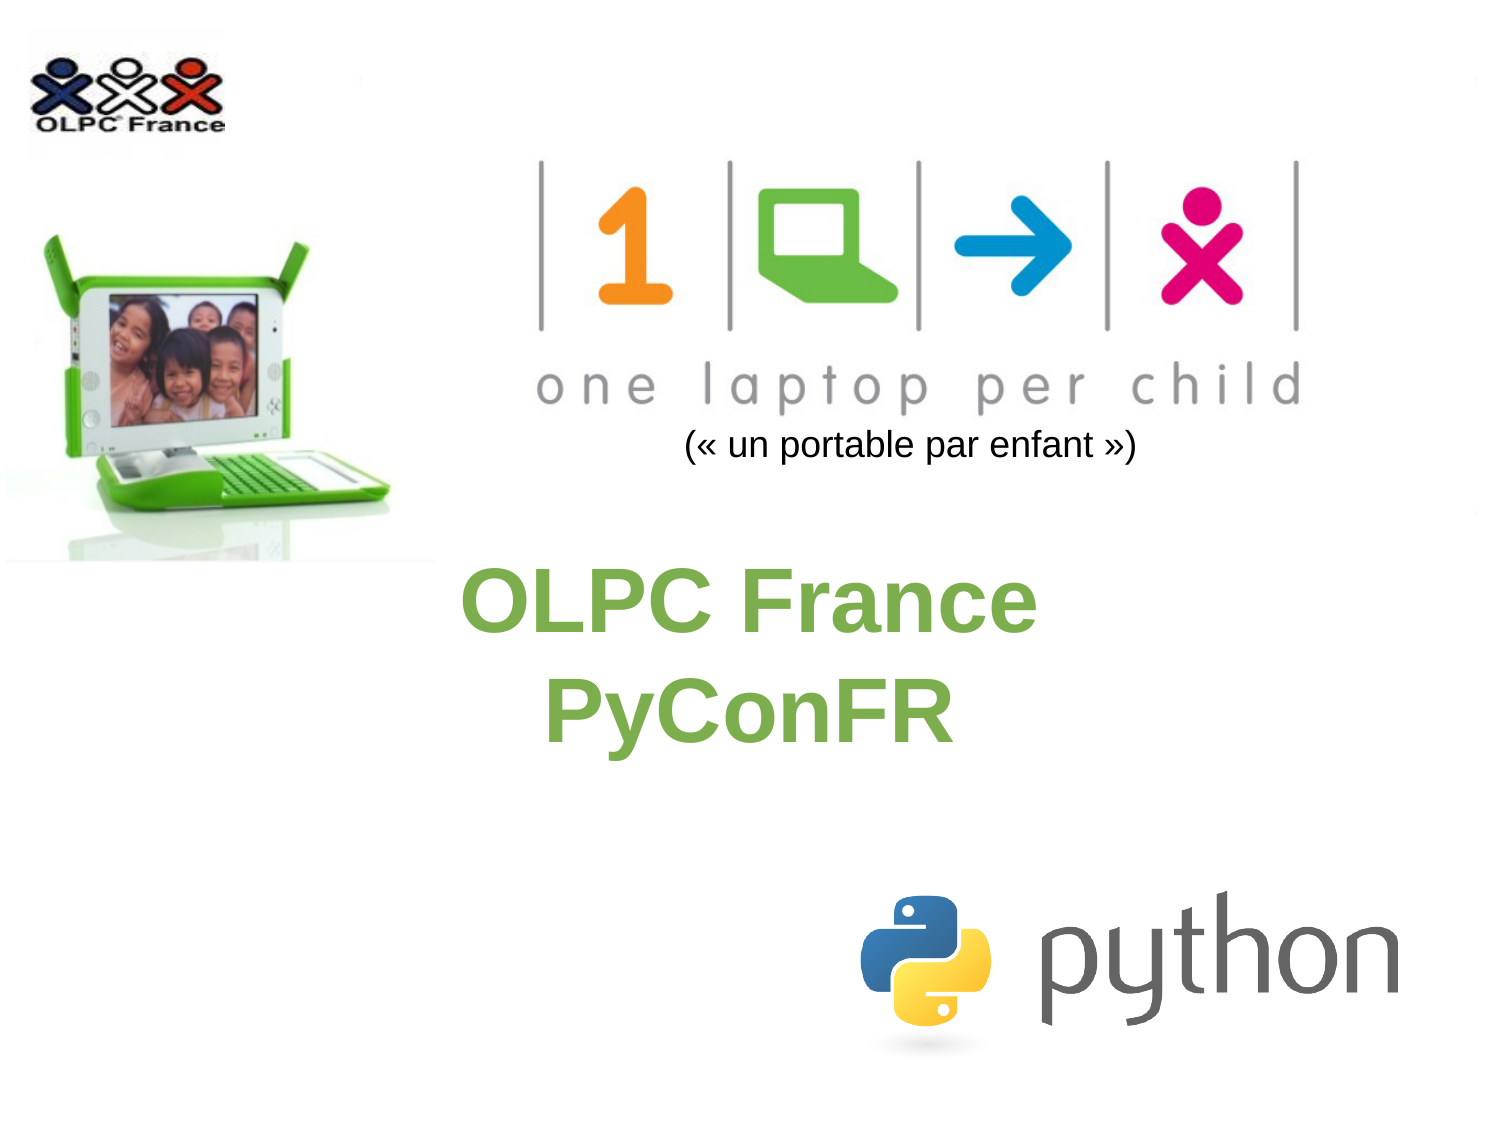

(« un portable par enfant »)
OLPC France
PyConFR
http://olpc-france.org/